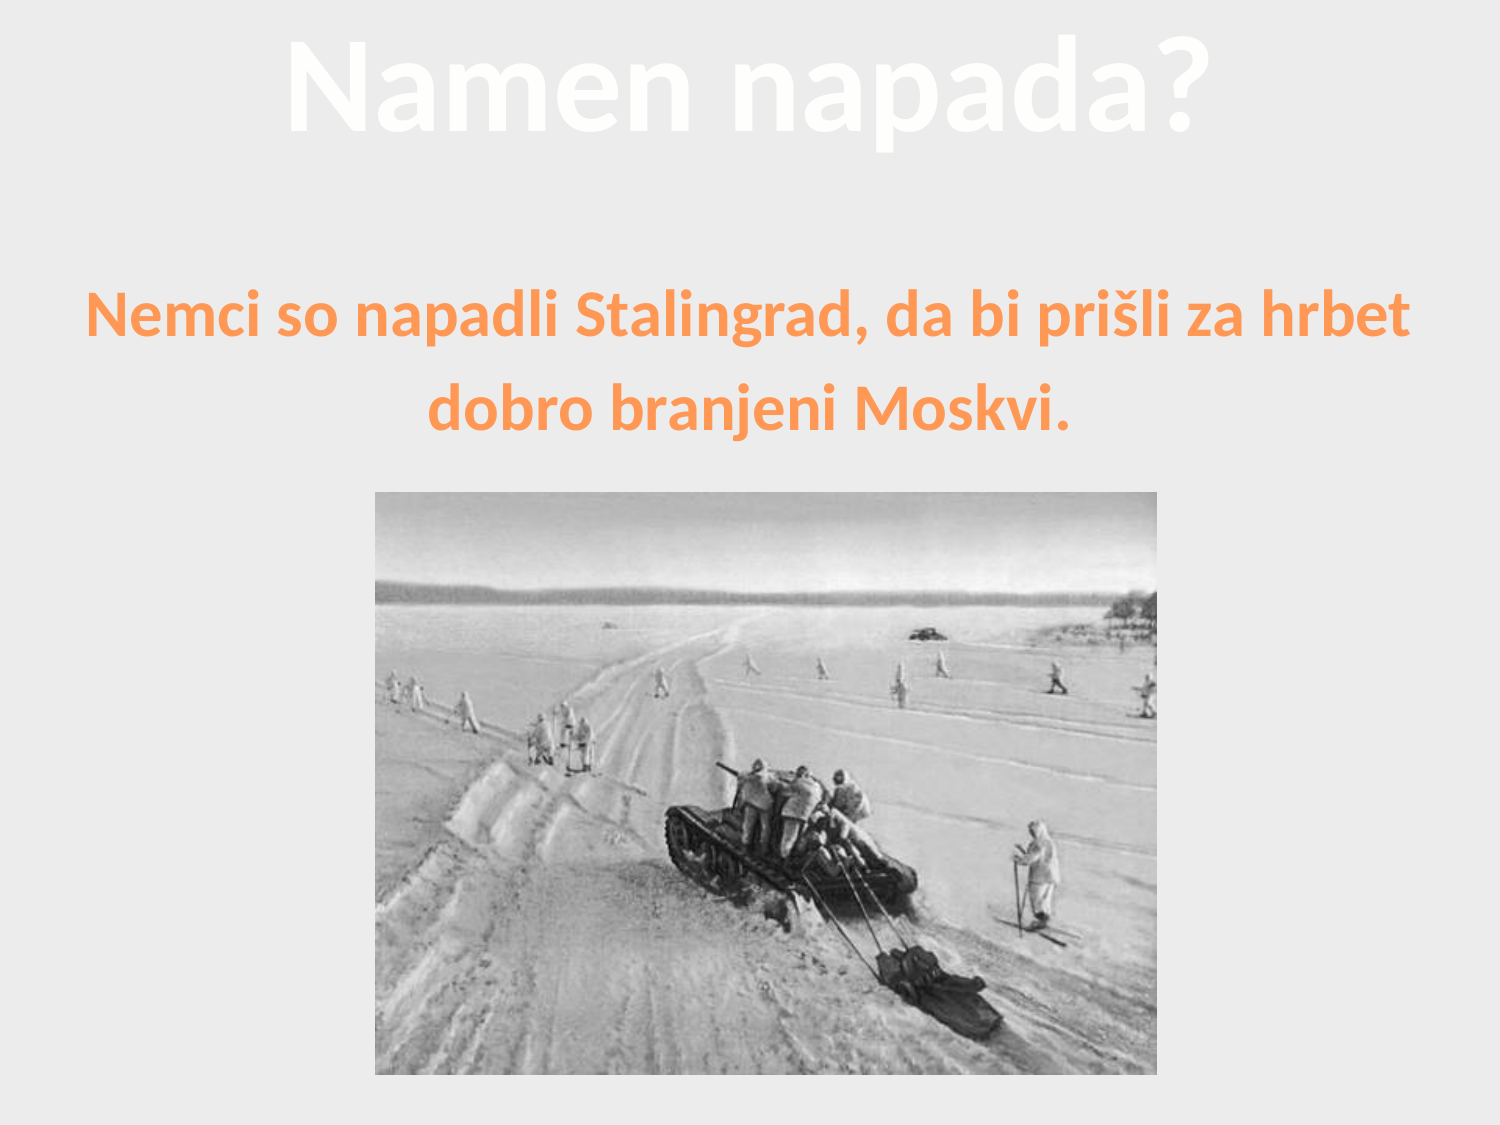

# Namen napada?
Nemci so napadli Stalingrad, da bi prišli za hrbet
dobro branjeni Moskvi.